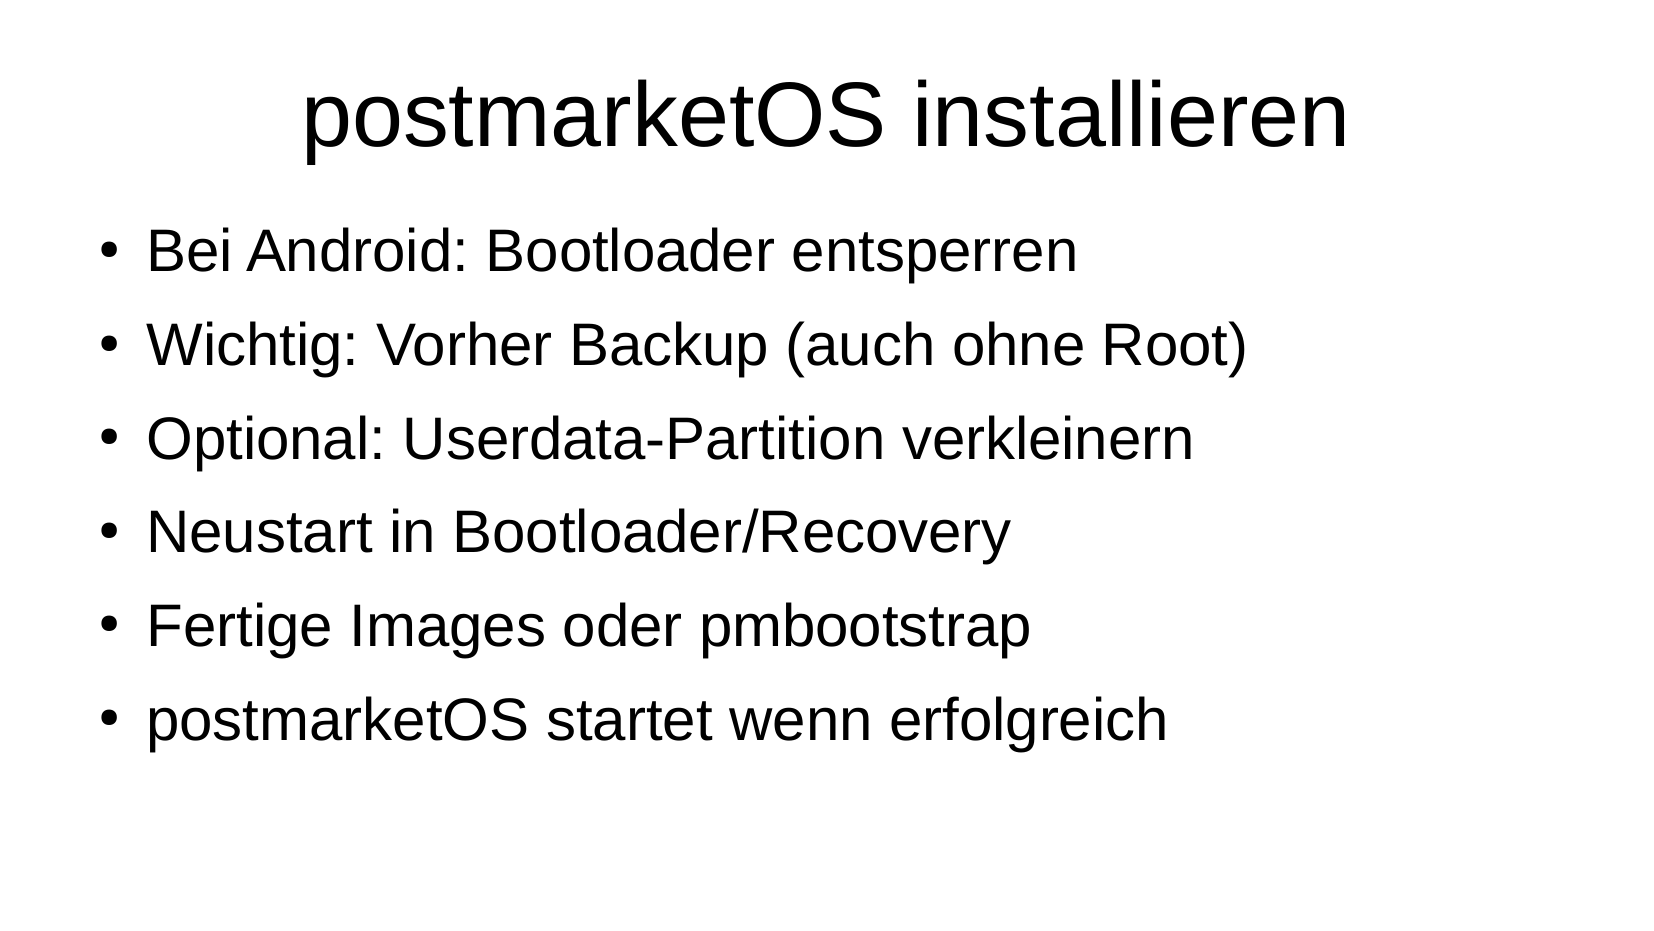

# postmarketOS installieren
Bei Android: Bootloader entsperren
Wichtig: Vorher Backup (auch ohne Root)
Optional: Userdata-Partition verkleinern
Neustart in Bootloader/Recovery
Fertige Images oder pmbootstrap
postmarketOS startet wenn erfolgreich